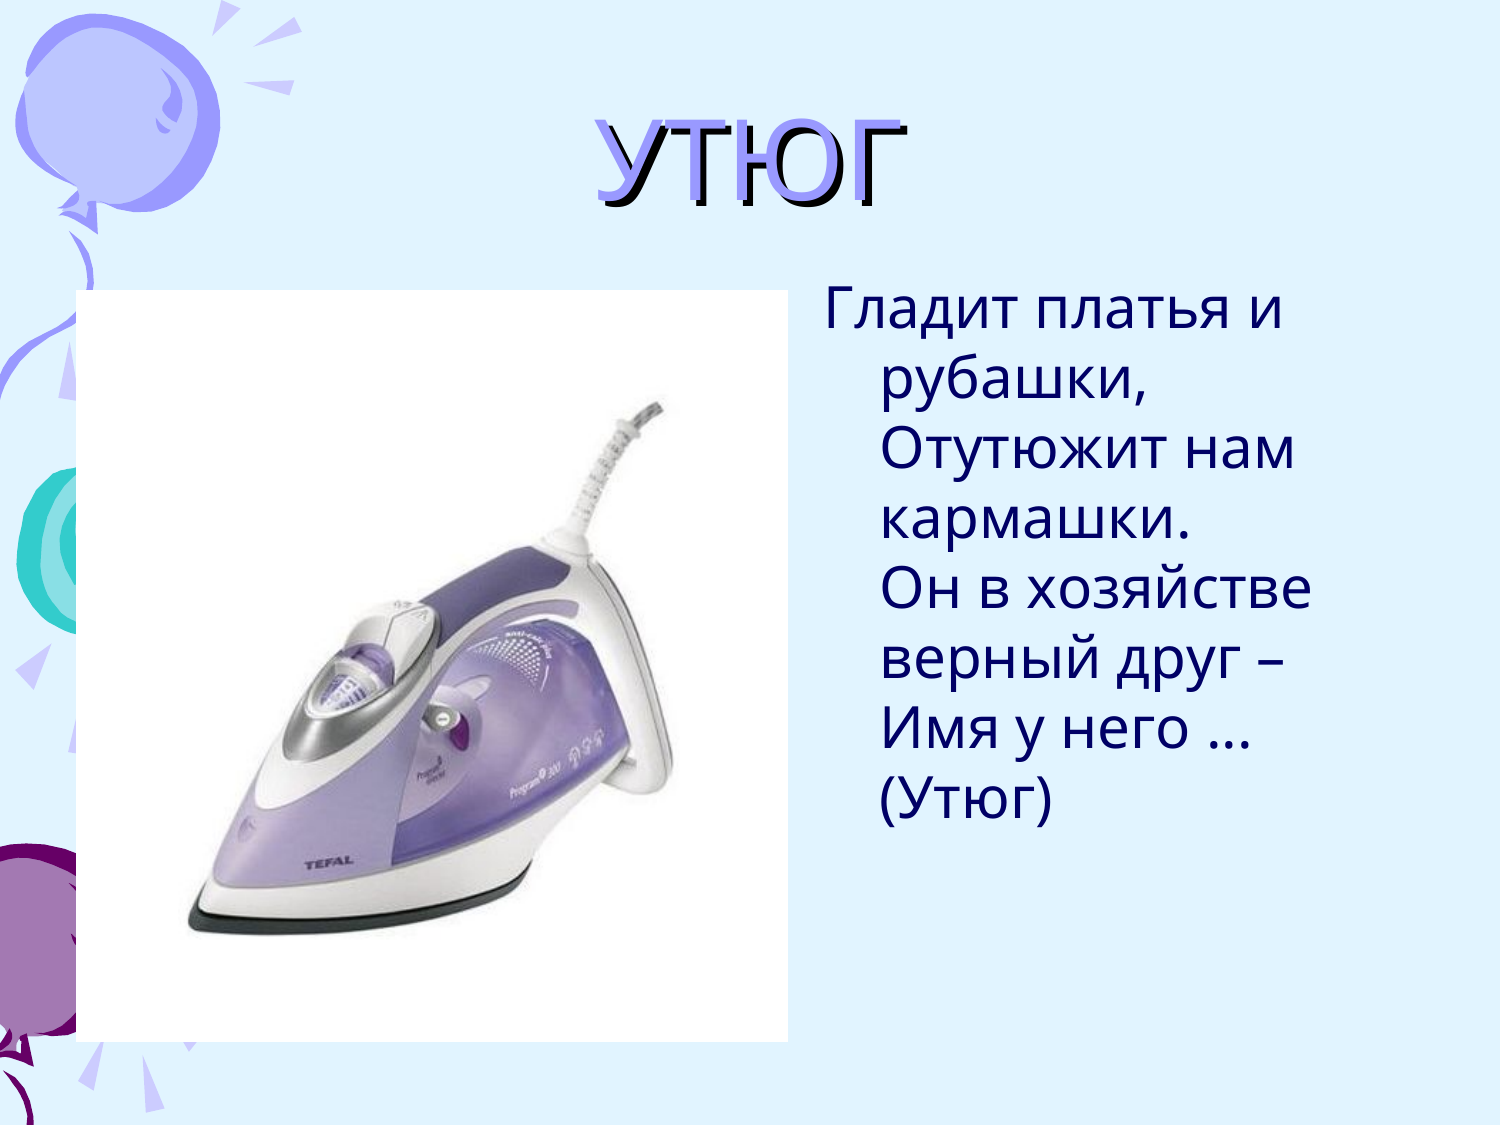

# УТЮГ
Гладит платья и рубашки,
Отутюжит нам кармашки.
Он в хозяйстве верный друг –
Имя у него ...
(Утюг)